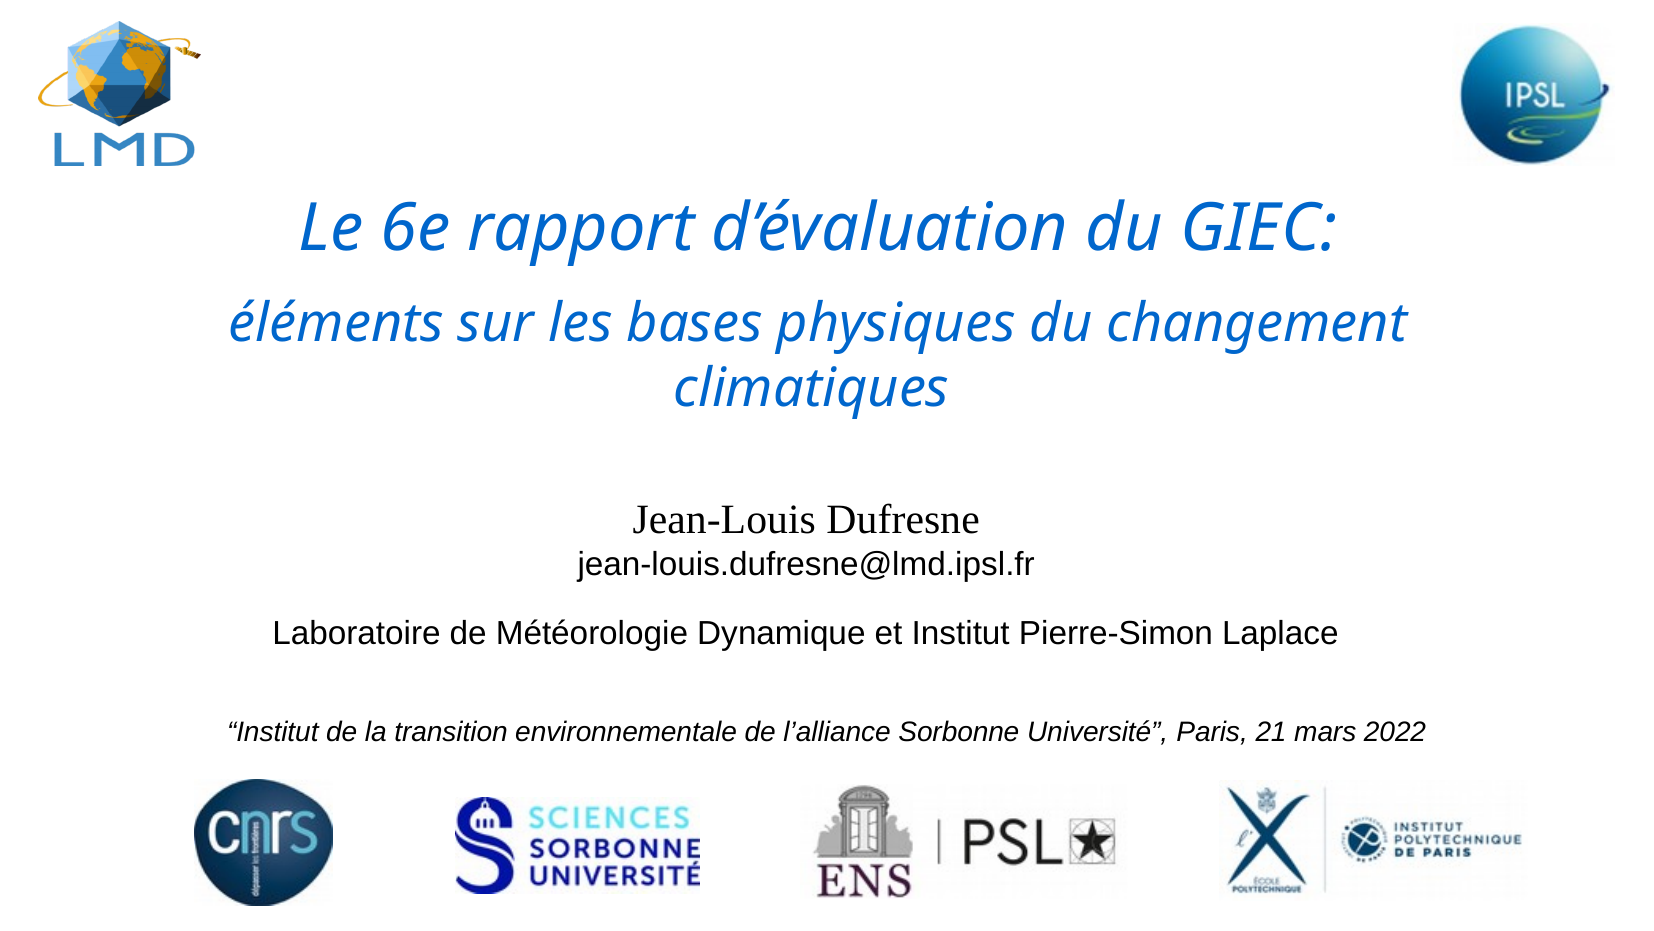

Le 6e rapport d’évaluation du GIEC:
éléments sur les bases physiques du changement climatiques
Jean-Louis Dufresne
jean-louis.dufresne@lmd.ipsl.fr
Laboratoire de Météorologie Dynamique et Institut Pierre-Simon Laplace
“Institut de la transition environnementale de l’alliance Sorbonne Université”, Paris, 21 mars 2022